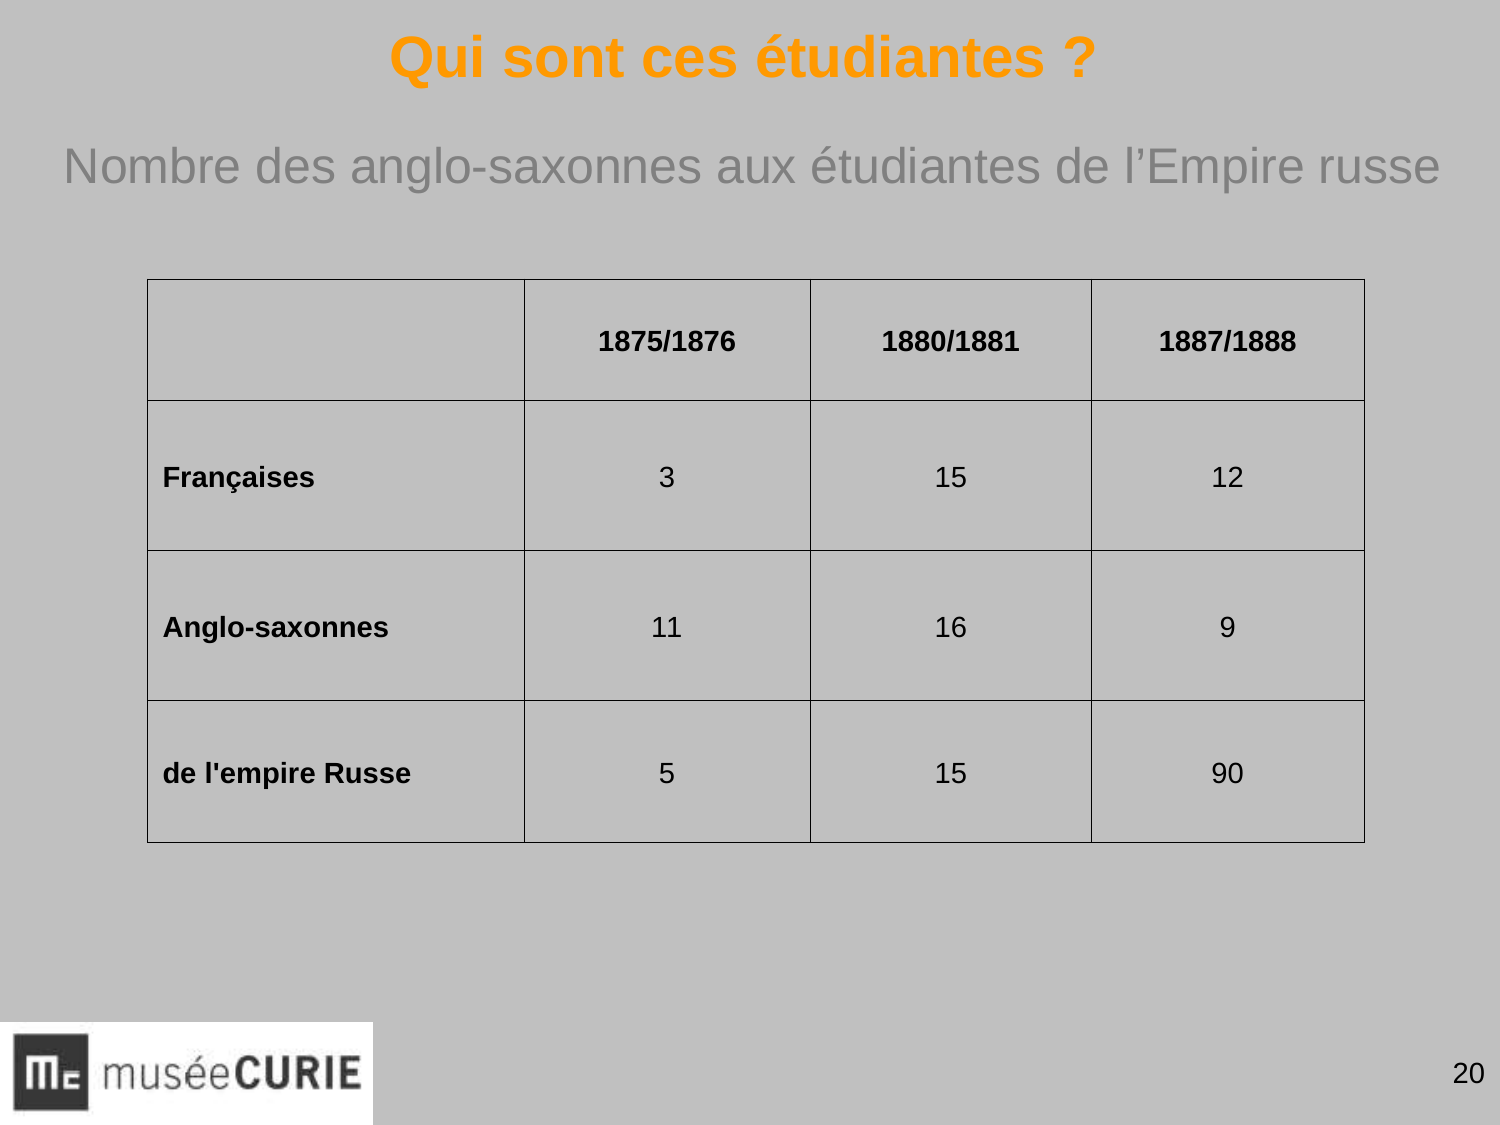

Qui sont ces étudiantes ?
Nombre des anglo-saxonnes aux étudiantes de l’Empire russe
| | 1875/1876 | 1880/1881 | 1887/1888 |
| --- | --- | --- | --- |
| Françaises | 3 | 15 | 12 |
| Anglo-saxonnes | 11 | 16 | 9 |
| de l'empire Russe | 5 | 15 | 90 |